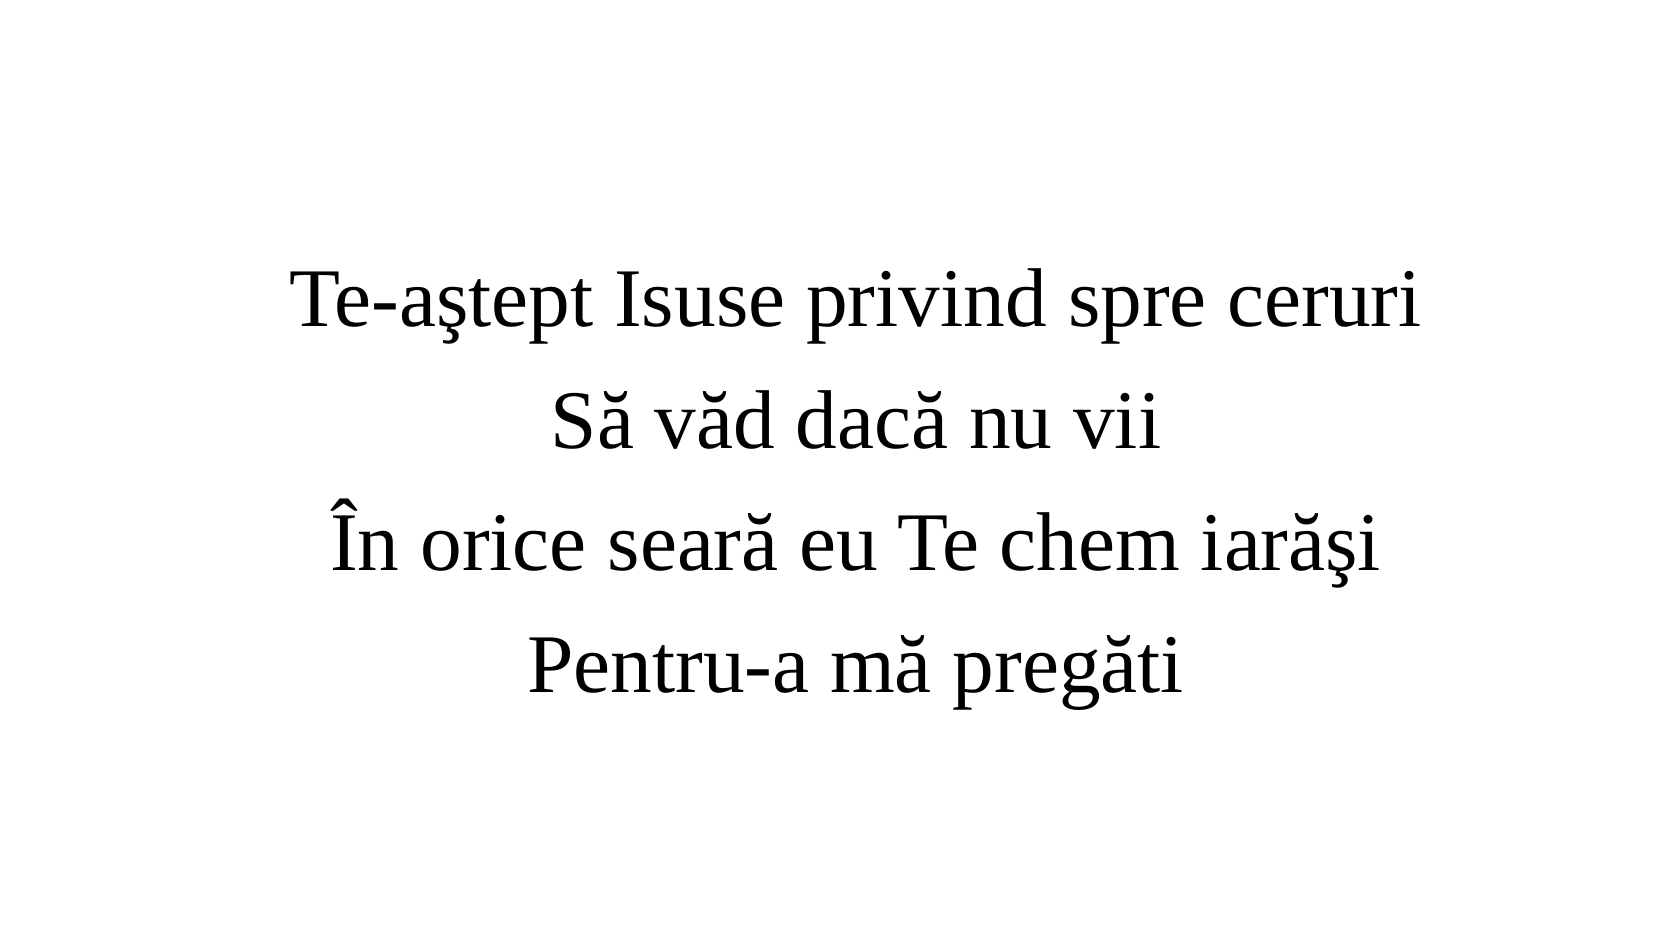

# Te-aştept Isuse privind spre ceruri
Să văd dacă nu vii
În orice seară eu Te chem iarăşi
Pentru-a mă pregăti